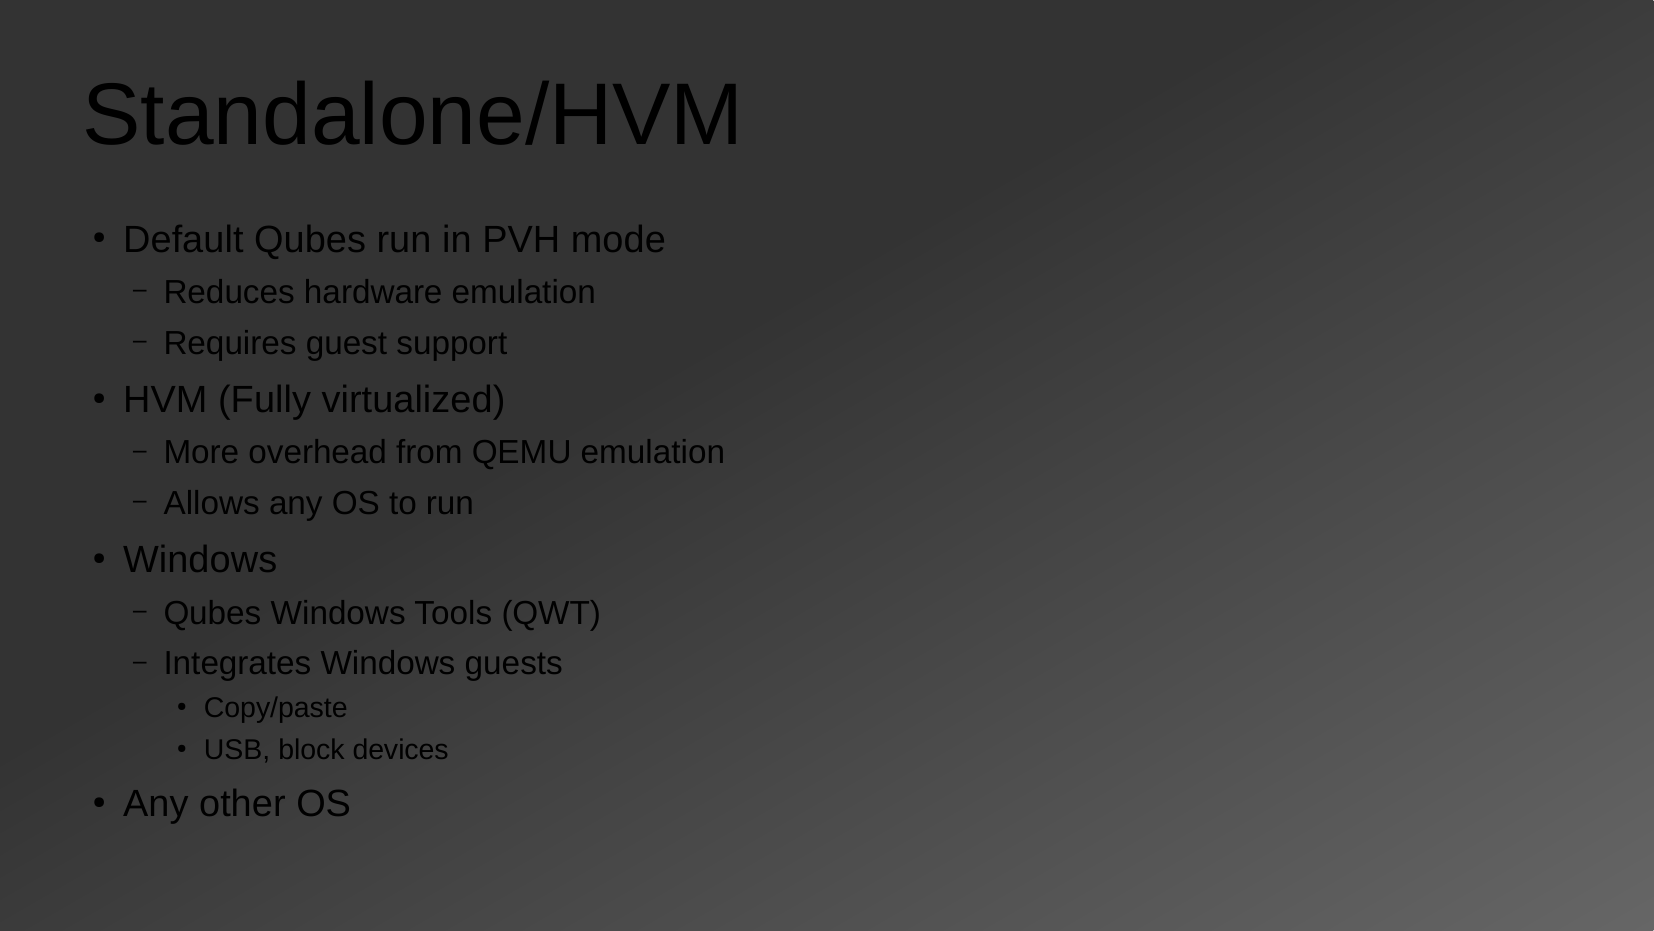

# Standalone/HVM
Default Qubes run in PVH mode
Reduces hardware emulation
Requires guest support
HVM (Fully virtualized)
More overhead from QEMU emulation
Allows any OS to run
Windows
Qubes Windows Tools (QWT)
Integrates Windows guests
Copy/paste
USB, block devices
Any other OS